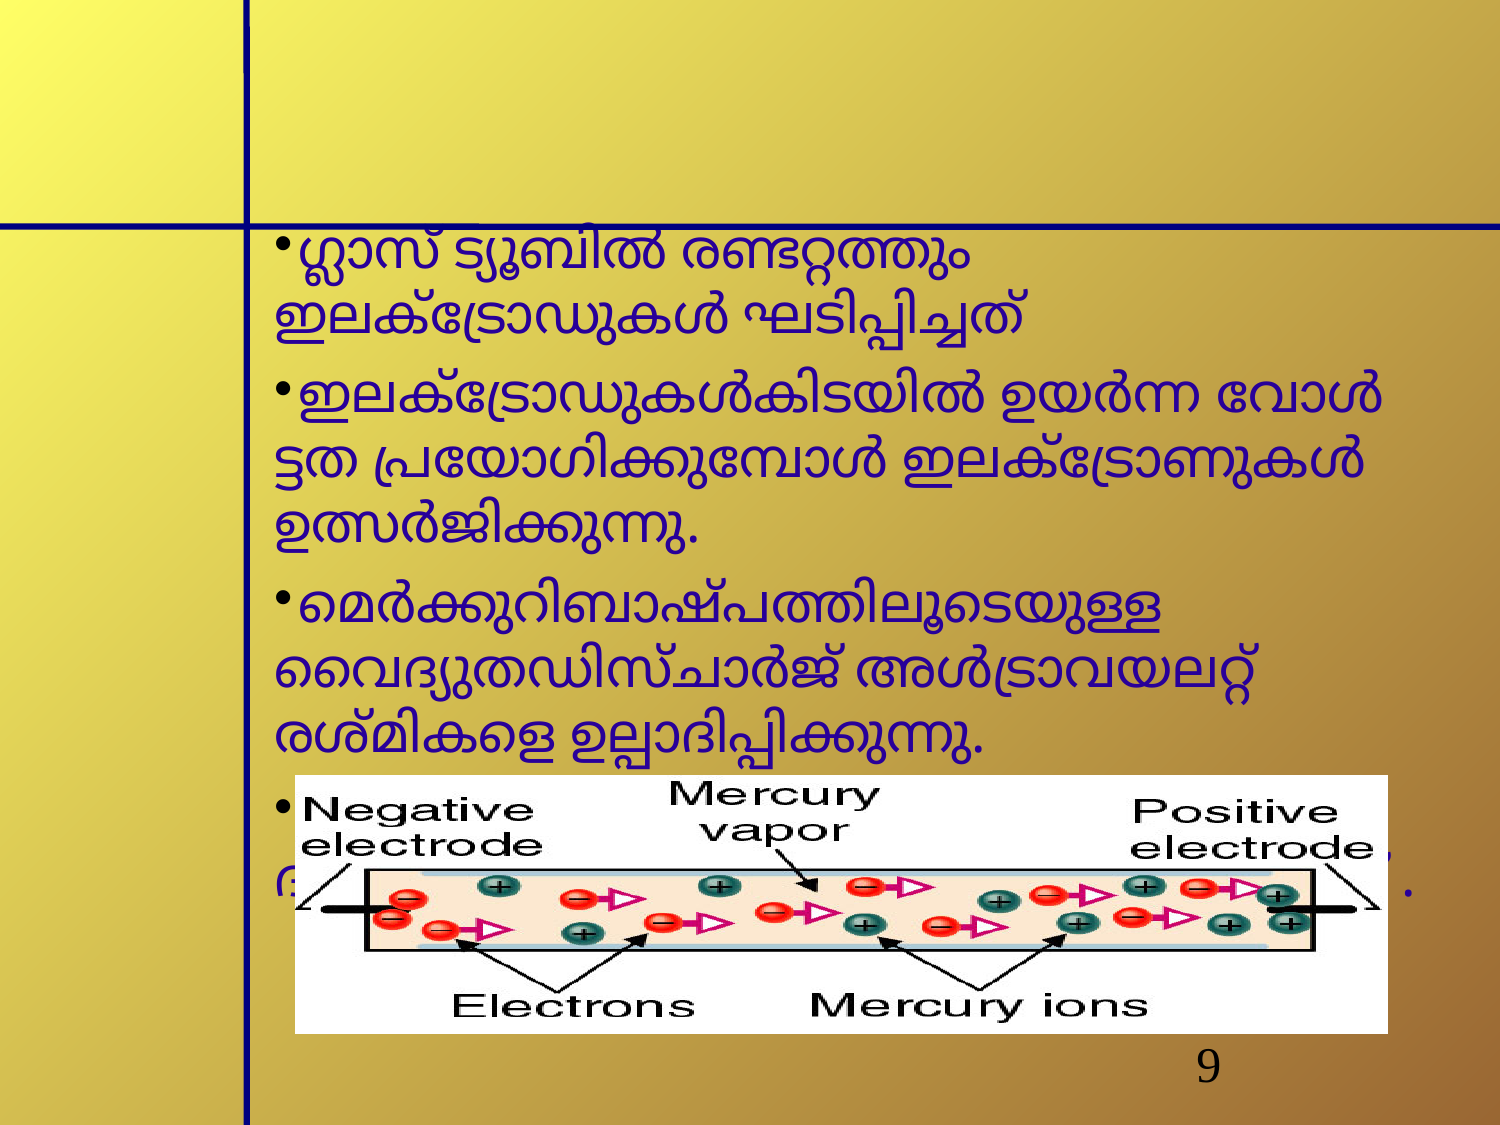

ഗ്ലാസ് ട്യൂബില്‍ രണ്ടറ്റത്തും ഇലക്ട്രോഡുകള്‍ ഘടിപ്പിച്ചത്
ഇലക്ട്രോഡുകള്‍കിടയില്‍ ഉയര്‍ന്ന വോള്‍ട്ടത പ്രയോഗിക്കുമ്പോള്‍ ഇലക്ട്രോണുകള്‍ ഉത്സര്‍ജിക്കുന്നു.
മെര്‍ക്കുറിബാഷ്പത്തിലൂടെയുള്ള വൈദ്യുതഡിസ്ചാര്‍ജ് അള്‍ട്രാവയലറ്റ് രശ്മികളെ ഉല്പാദിപ്പിക്കുന്നു.
അള്‍ട്രാവയലറ്റ് കിരണങ്ങളെ ദൃശ്യപ്രകാശമാക്കാന്‍ ഫ്ളൂറസന്റ് കോട്ടിംഗ് .
9